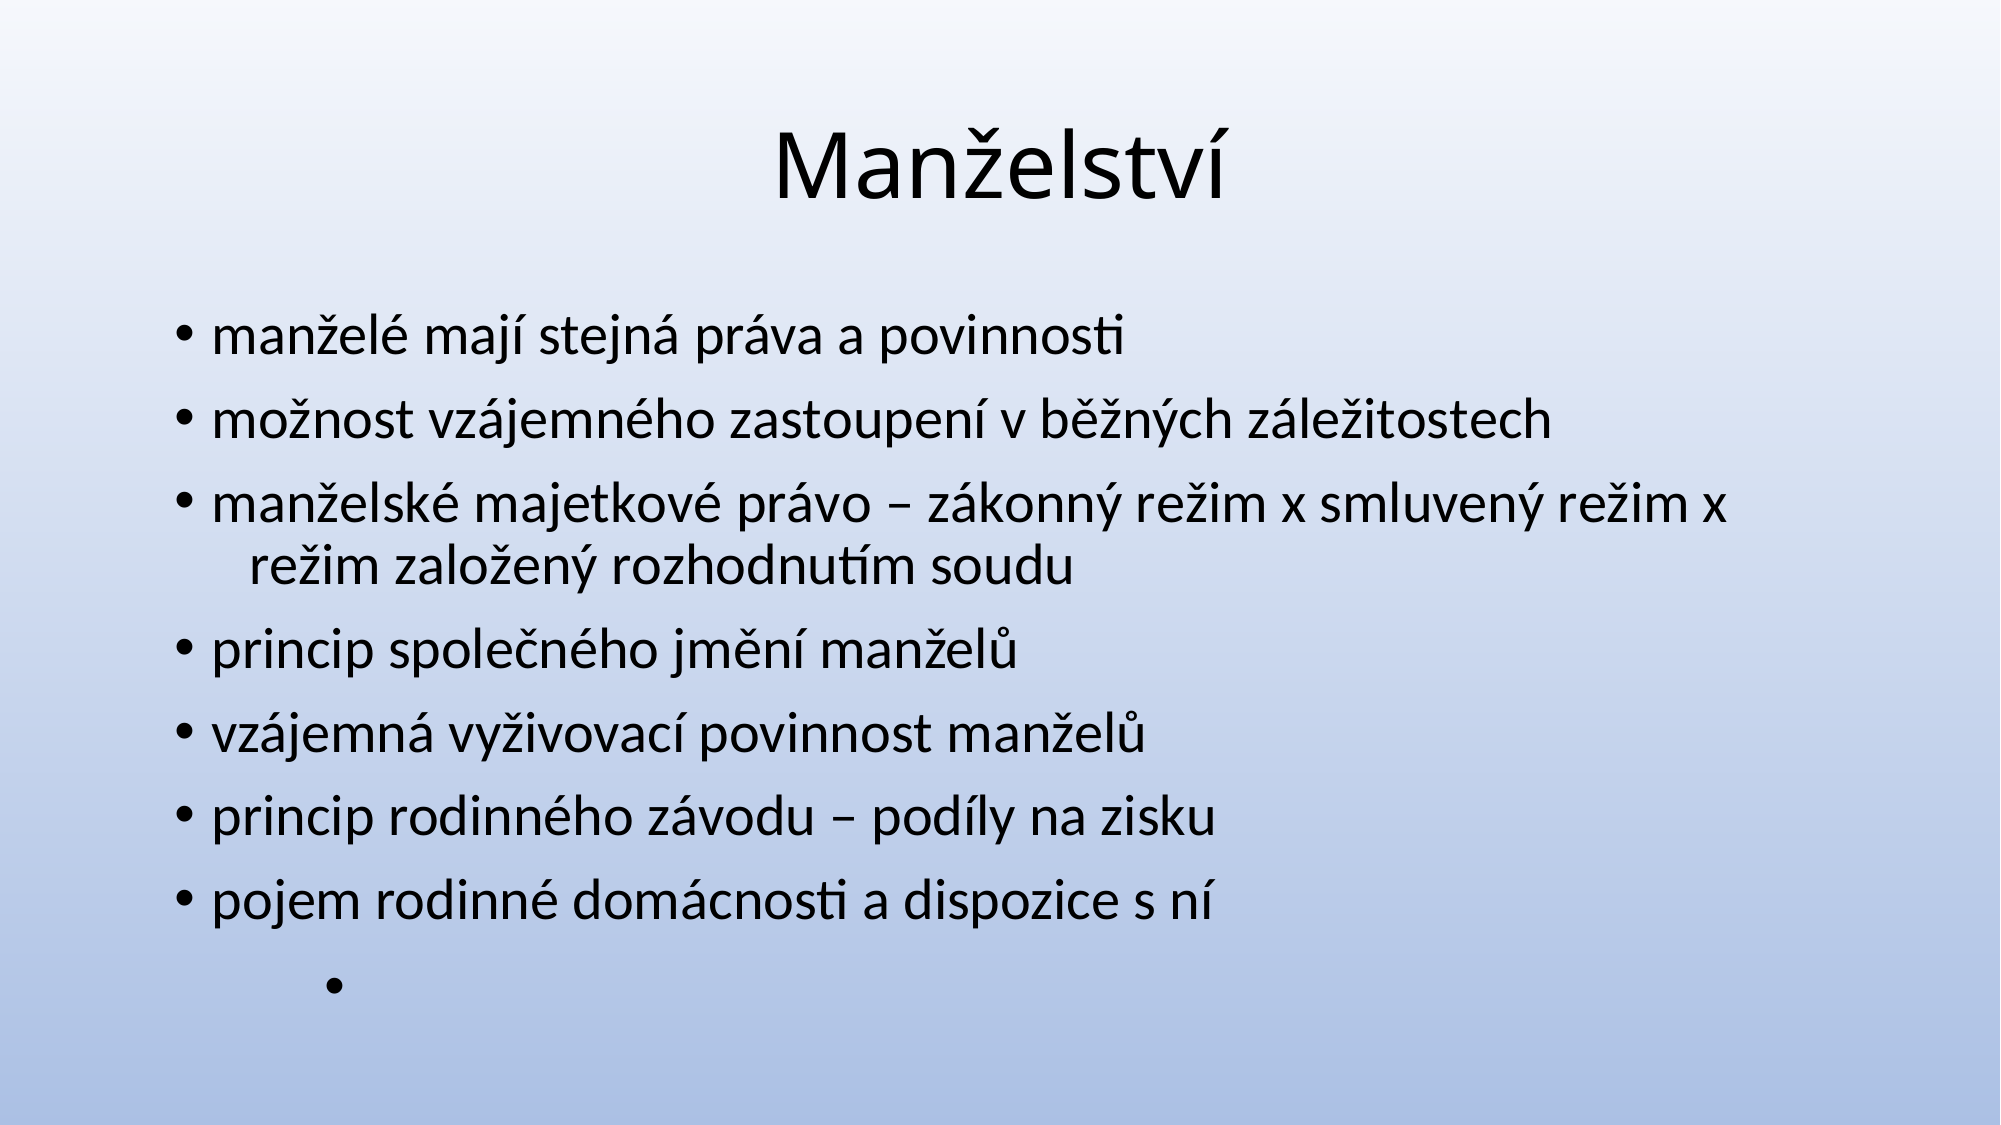

# Manželství
manželé mají stejná práva a povinnosti
možnost vzájemného zastoupení v běžných záležitostech
manželské majetkové právo – zákonný režim x smluvený režim x režim založený rozhodnutím soudu
princip společného jmění manželů
vzájemná vyživovací povinnost manželů
princip rodinného závodu – podíly na zisku
pojem rodinné domácnosti a dispozice s ní